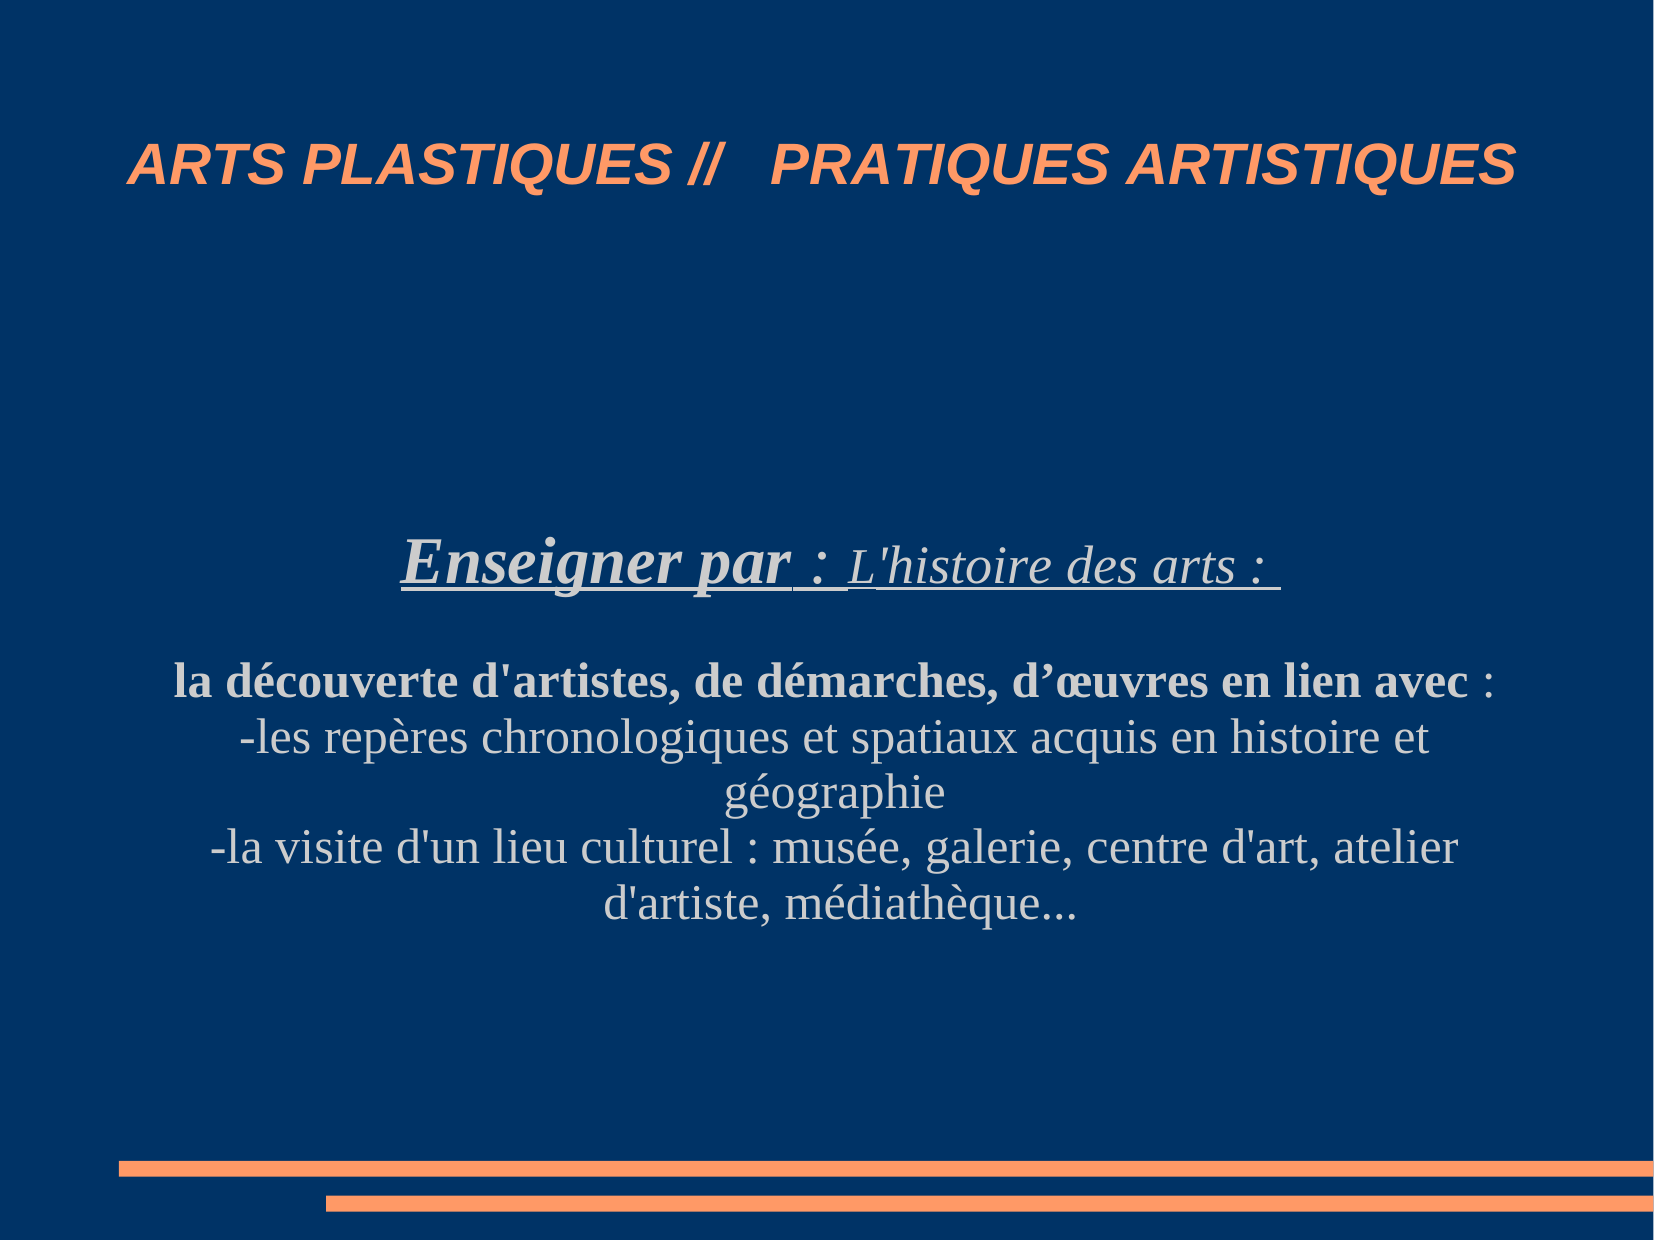

# ARTS PLASTIQUES // PRATIQUES ARTISTIQUES
Enseigner par : L'histoire des arts :
la découverte d'artistes, de démarches, d’œuvres en lien avec :
-les repères chronologiques et spatiaux acquis en histoire et
géographie
-la visite d'un lieu culturel : musée, galerie, centre d'art, atelier
d'artiste, médiathèque...